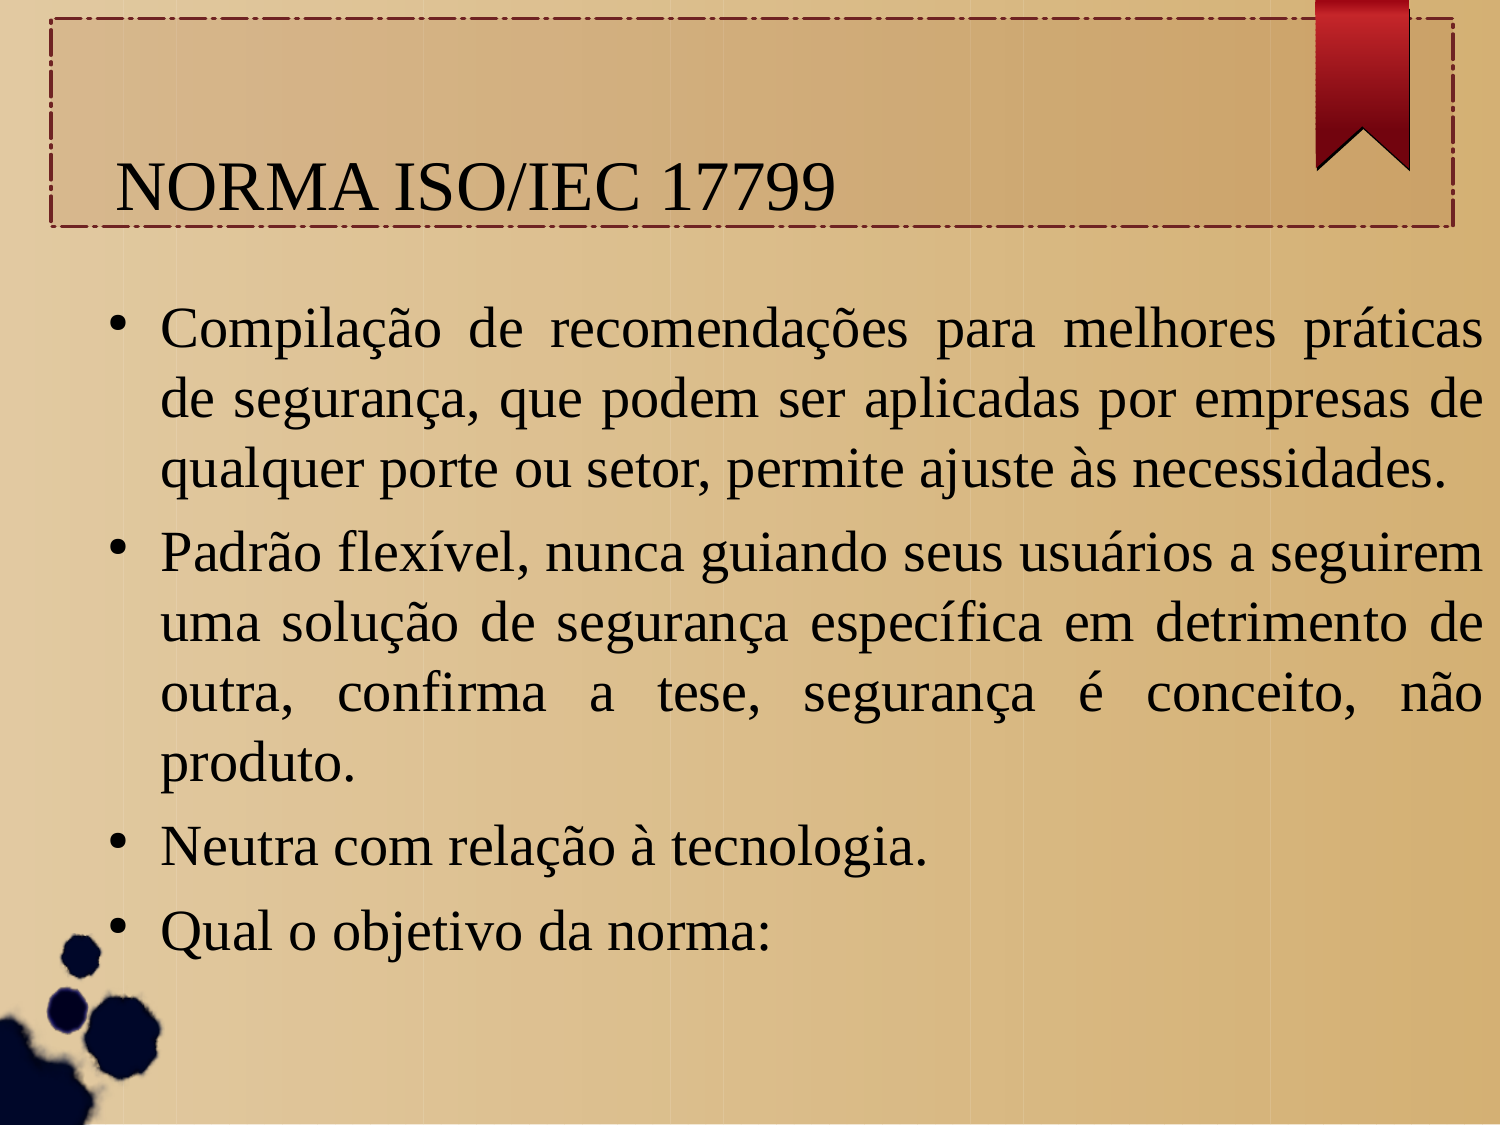

# NORMA ISO/IEC 17799
Compilação de recomendações para melhores práticas de segurança, que podem ser aplicadas por empresas de qualquer porte ou setor, permite ajuste às necessidades.
Padrão flexível, nunca guiando seus usuários a seguirem uma solução de segurança específica em detrimento de outra, confirma a tese, segurança é conceito, não produto.
Neutra com relação à tecnologia.
Qual o objetivo da norma: